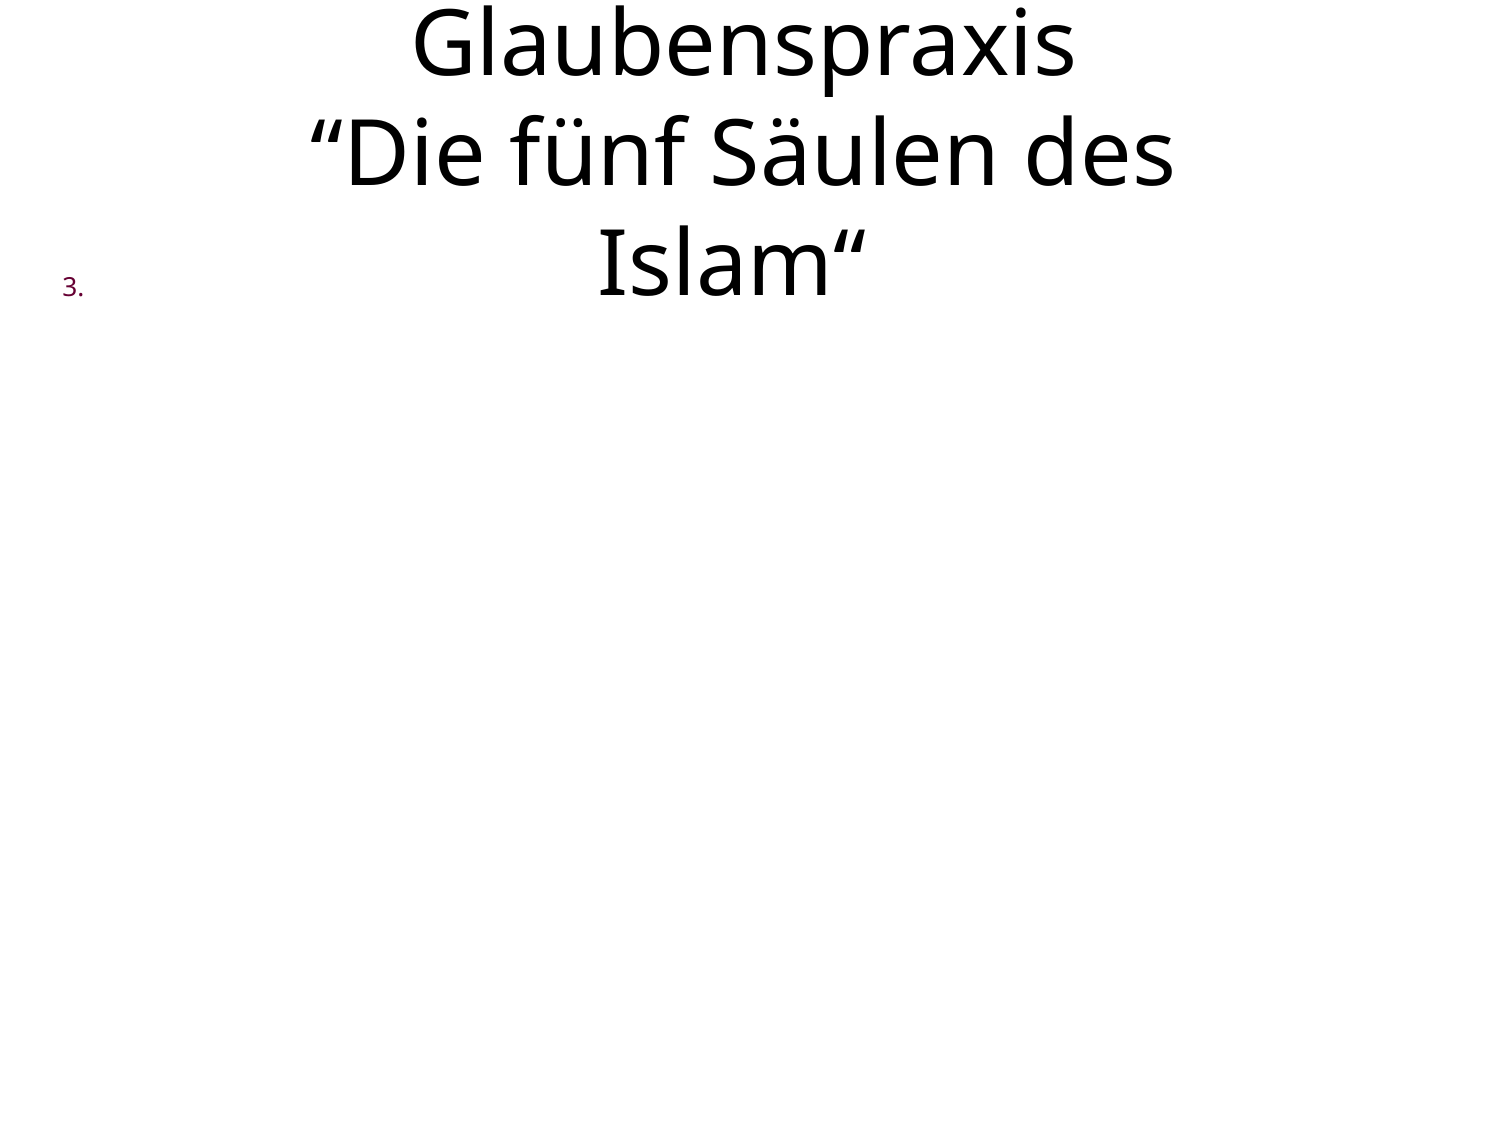

Glaubenspraxis
“Die fünf Säulen des Islam“
Armensteuer-(Zakat) 2,5 %
 Zakat = Reinigung